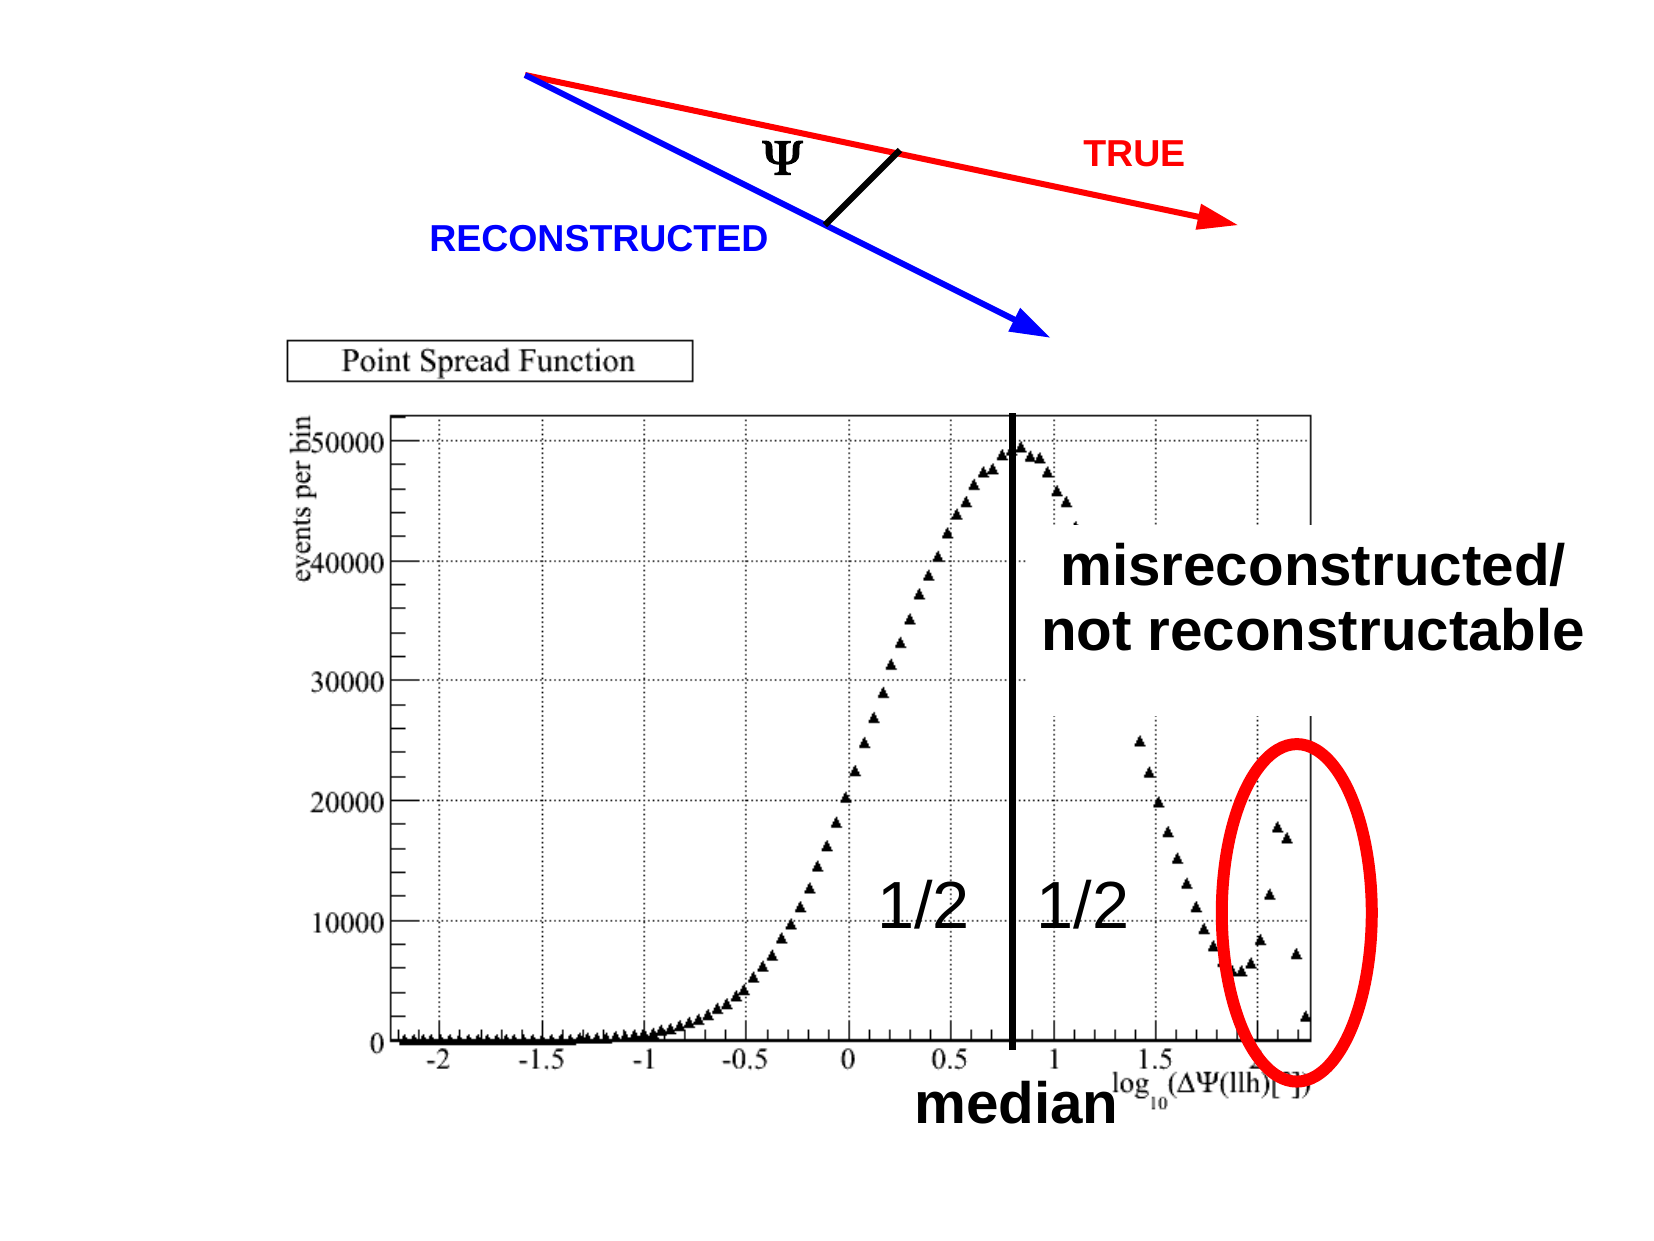

TRUE
Y
RECONSTRUCTED
1/2
1/2
median
misreconstructed/
not reconstructable